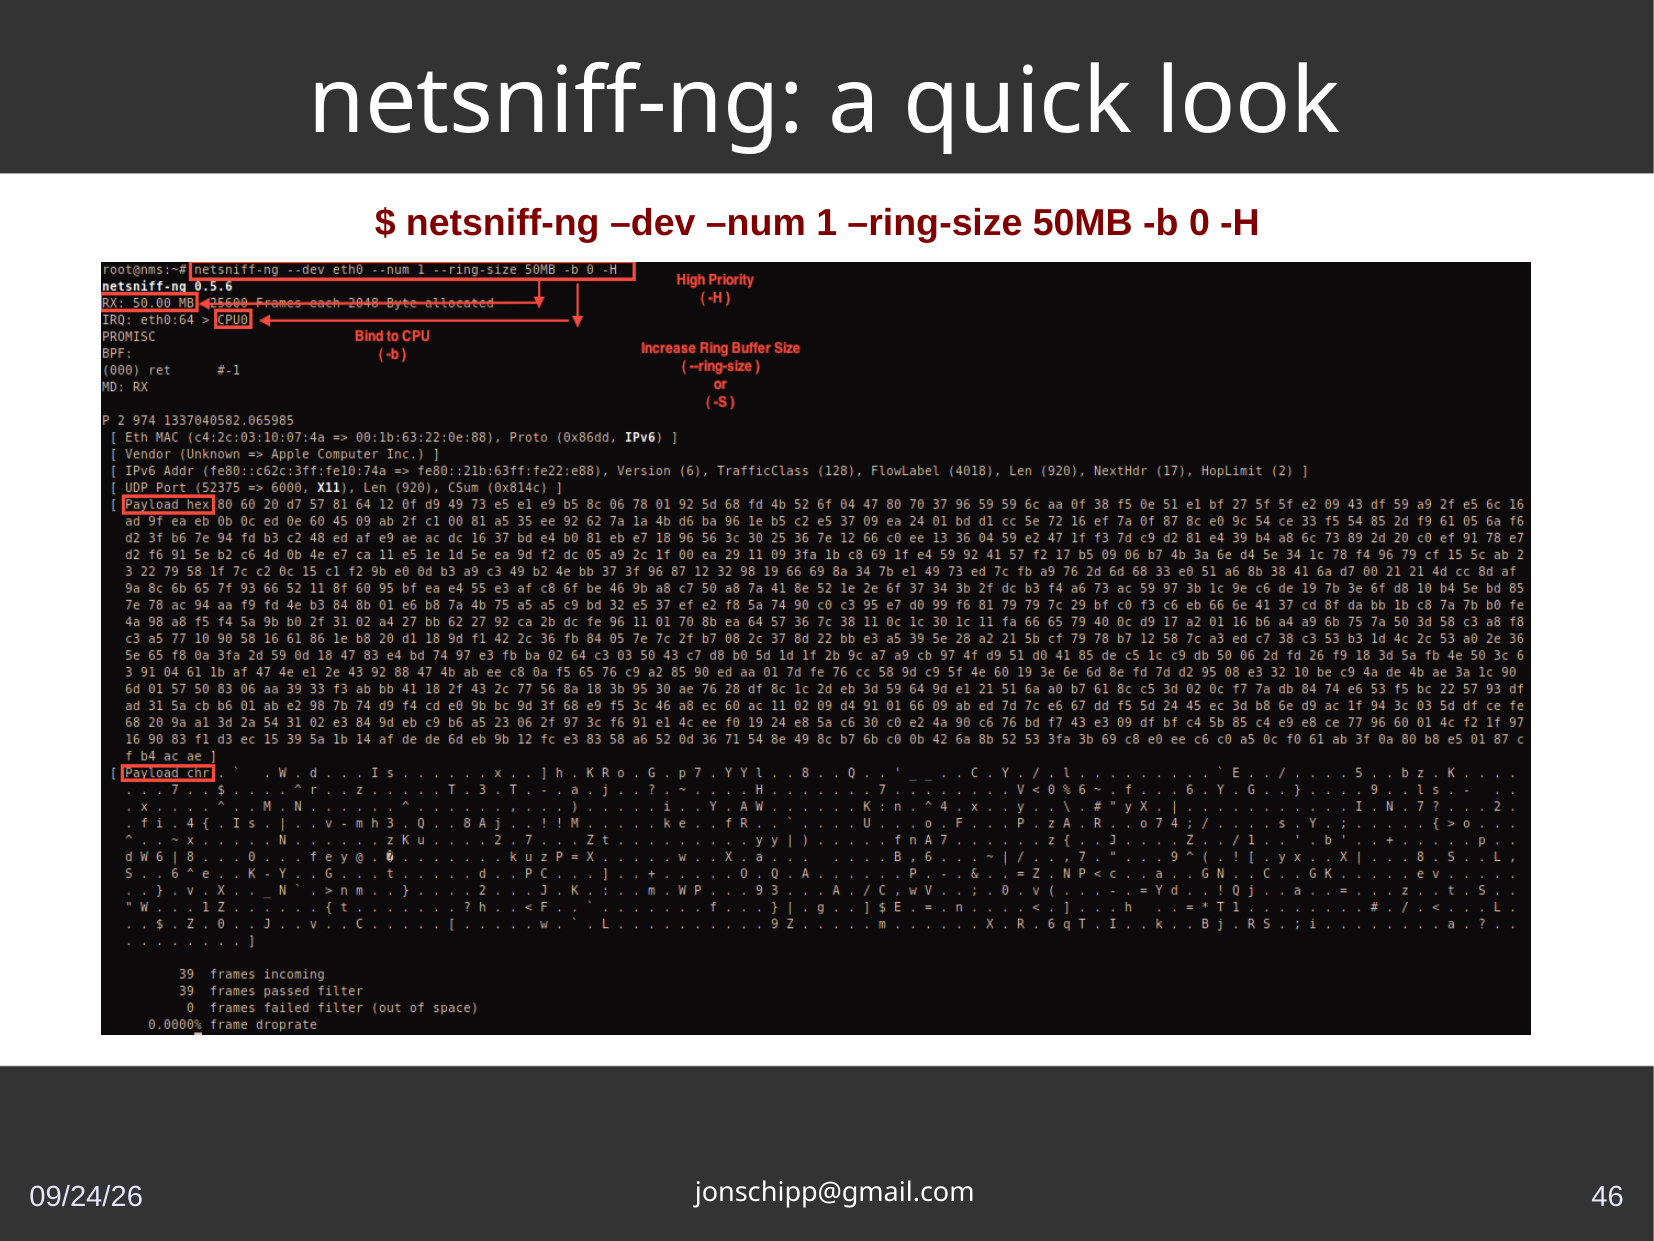

netsniff-ng: a quick look
$ netsniff-ng –dev –num 1 –ring-size 50MB -b 0 -H
jonschipp@gmail.com